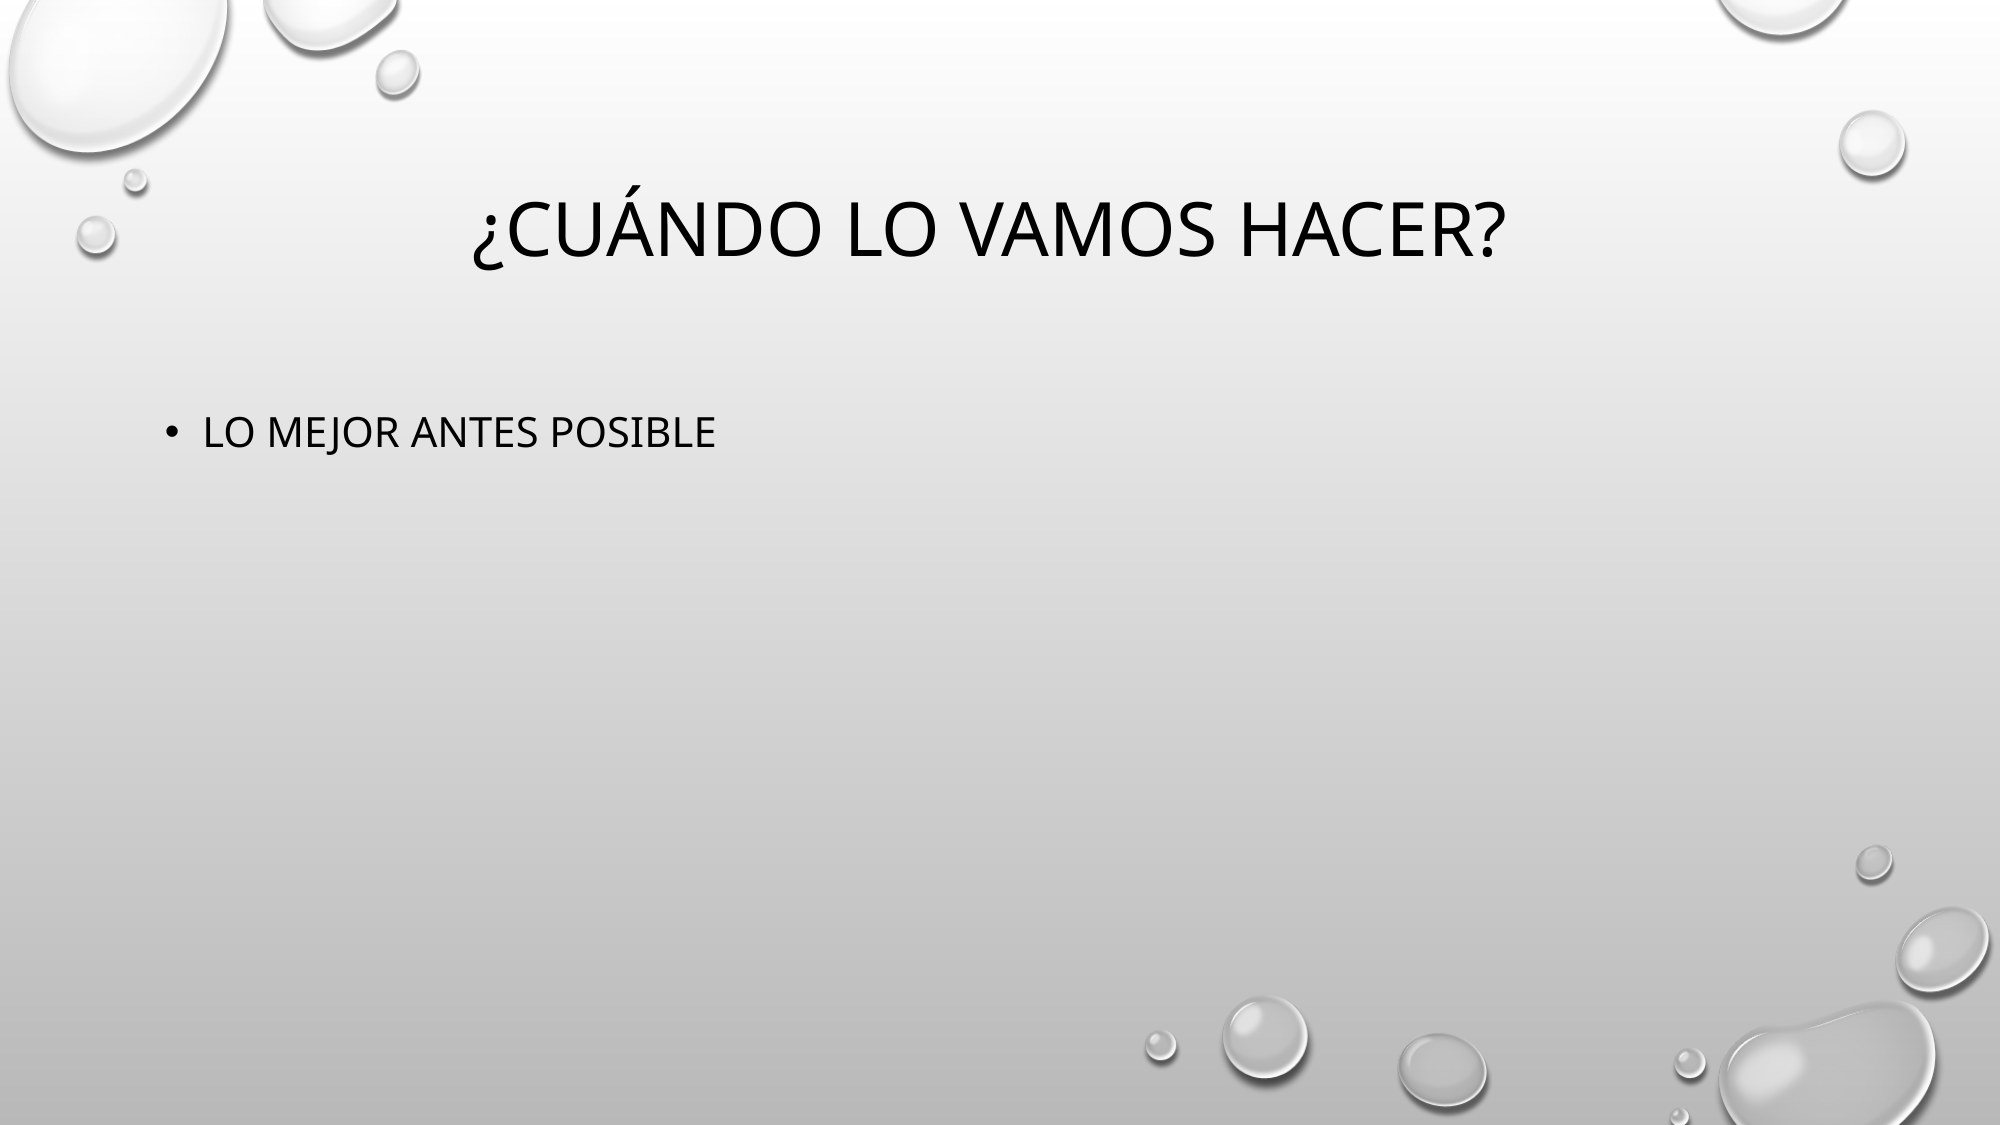

# ¿Cuándo lo vamos hacer?
Lo mejor antes posible